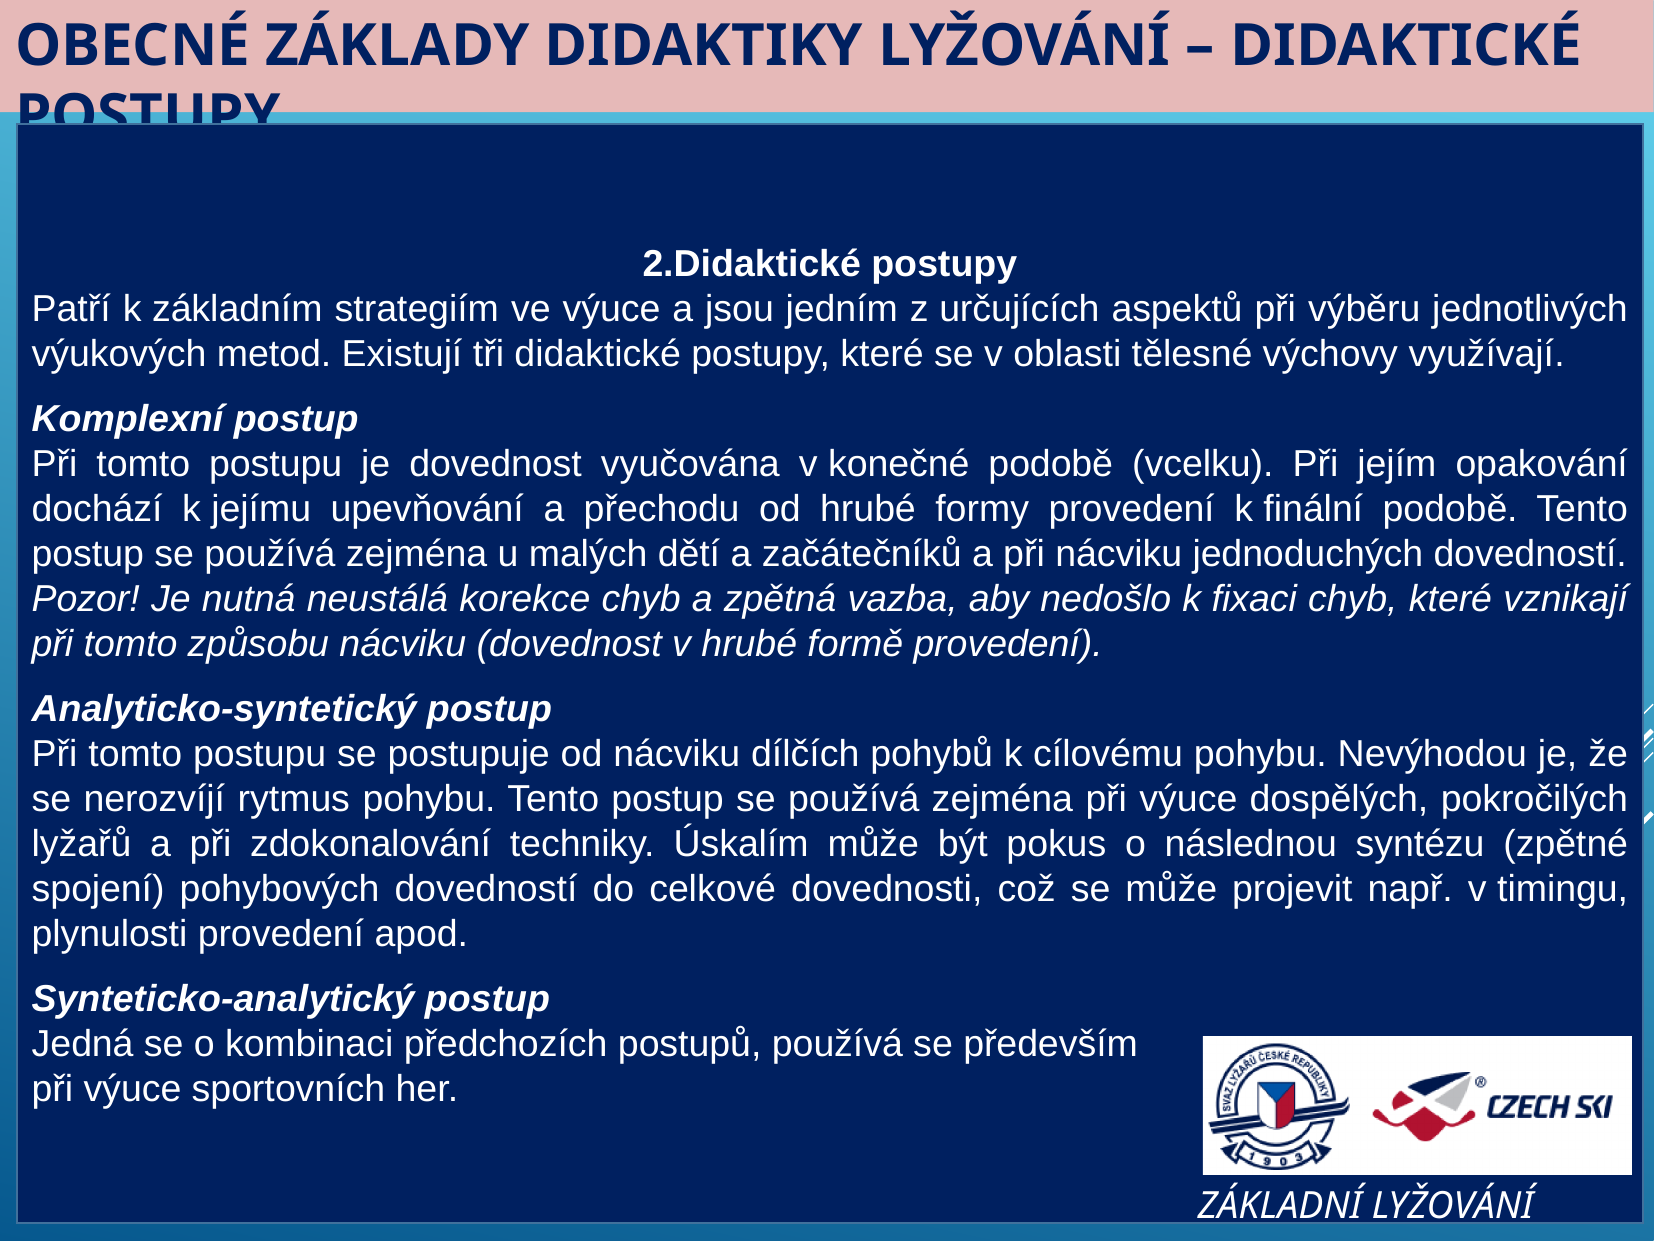

# Obecné základy didaktiky lyžování – didaktické postupy
2.Didaktické postupy
Patří k základním strategiím ve výuce a jsou jedním z určujících aspektů při výběru jednotlivých výukových metod. Existují tři didaktické postupy, které se v oblasti tělesné výchovy využívají.
Komplexní postup
Při tomto postupu je dovednost vyučována v konečné podobě (vcelku). Při jejím opakování dochází k jejímu upevňování a přechodu od hrubé formy provedení k finální podobě. Tento postup se používá zejména u malých dětí a začátečníků a při nácviku jednoduchých dovedností.
Pozor! Je nutná neustálá korekce chyb a zpětná vazba, aby nedošlo k fixaci chyb, které vznikají při tomto způsobu nácviku (dovednost v hrubé formě provedení).
Analyticko-syntetický postup
Při tomto postupu se postupuje od nácviku dílčích pohybů k cílovému pohybu. Nevýhodou je, že se nerozvíjí rytmus pohybu. Tento postup se používá zejména při výuce dospělých, pokročilých lyžařů a při zdokonalování techniky. Úskalím může být pokus o následnou syntézu (zpětné spojení) pohybových dovedností do celkové dovednosti, což se může projevit např. v timingu, plynulosti provedení apod.
Synteticko-analytický postup
Jedná se o kombinaci předchozích postupů, používá se především
při výuce sportovních her.
ZÁKLADNÍ LYŽOVÁNÍ